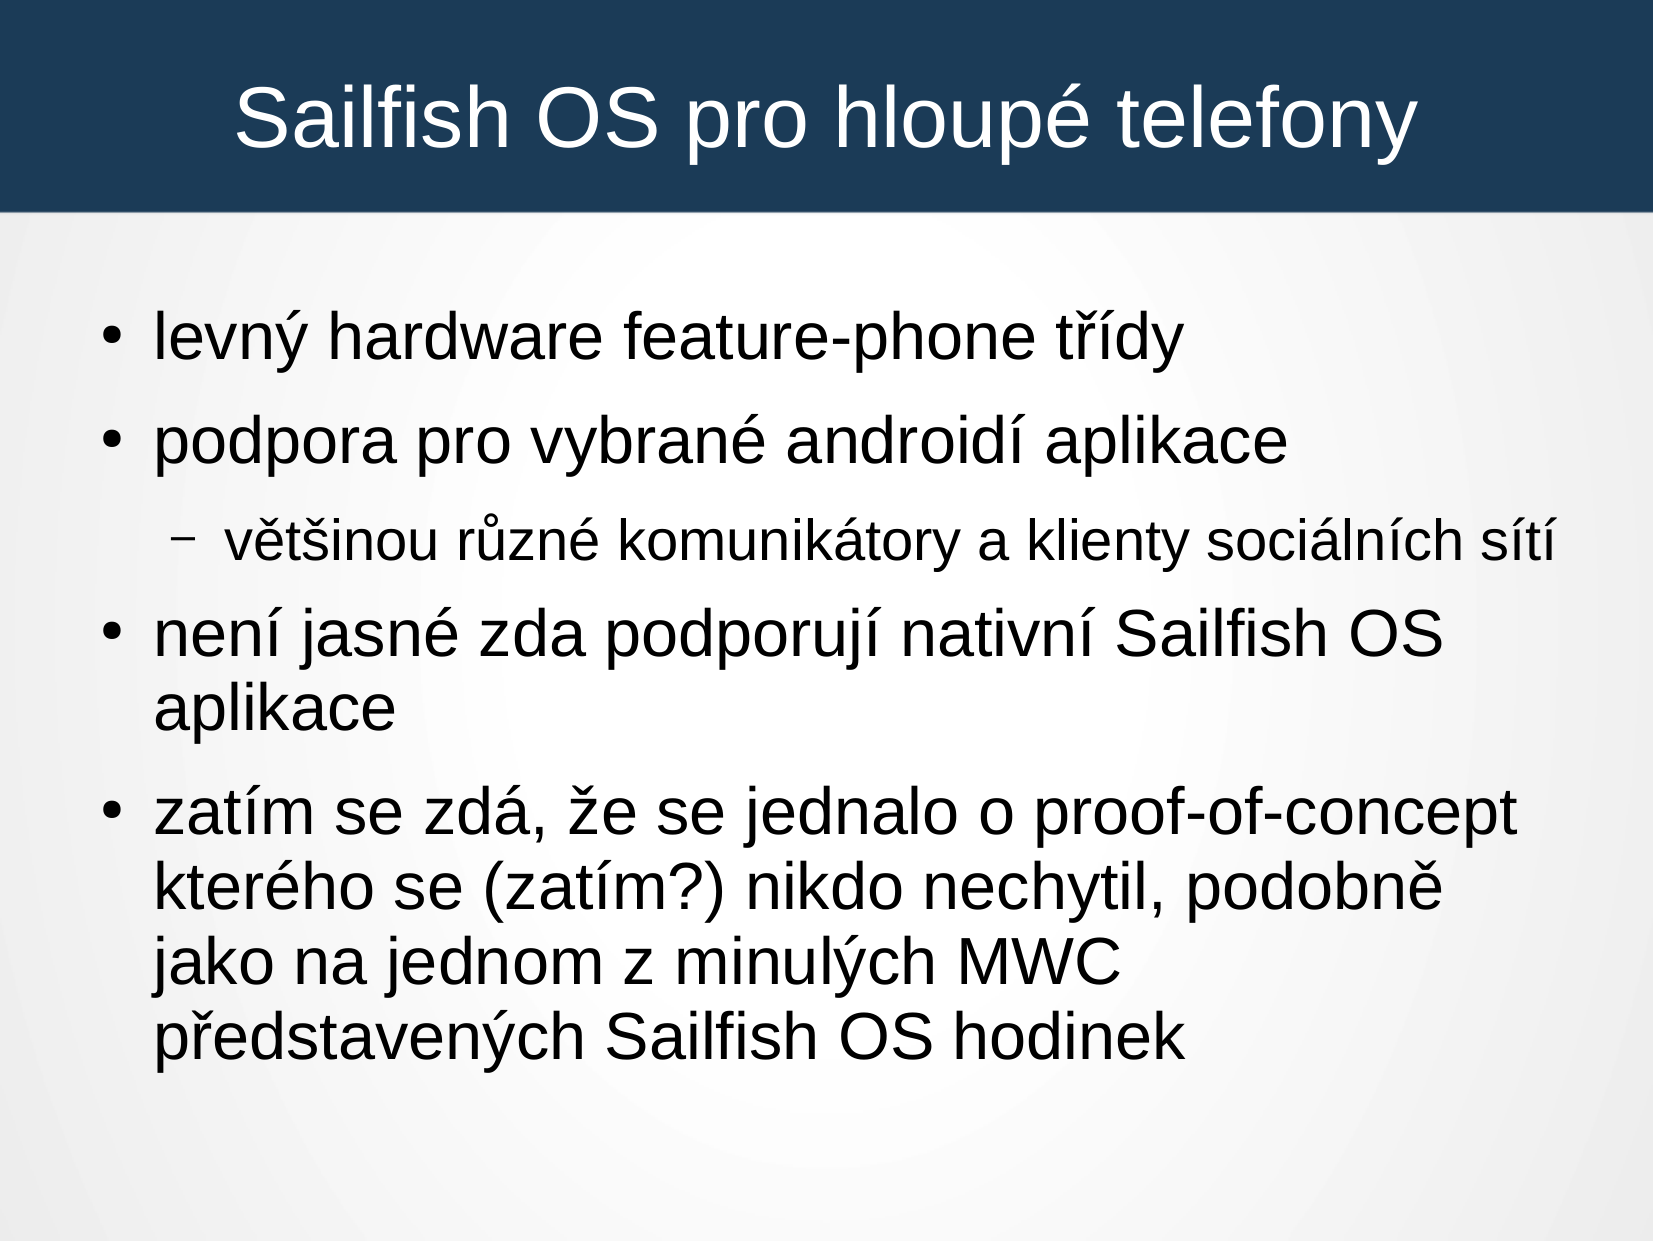

# Sailfish OS pro hloupé telefony
levný hardware feature-phone třídy
podpora pro vybrané androidí aplikace
většinou různé komunikátory a klienty sociálních sítí
není jasné zda podporují nativní Sailfish OS aplikace
zatím se zdá, že se jednalo o proof-of-concept kterého se (zatím?) nikdo nechytil, podobně jako na jednom z minulých MWC představených Sailfish OS hodinek
15